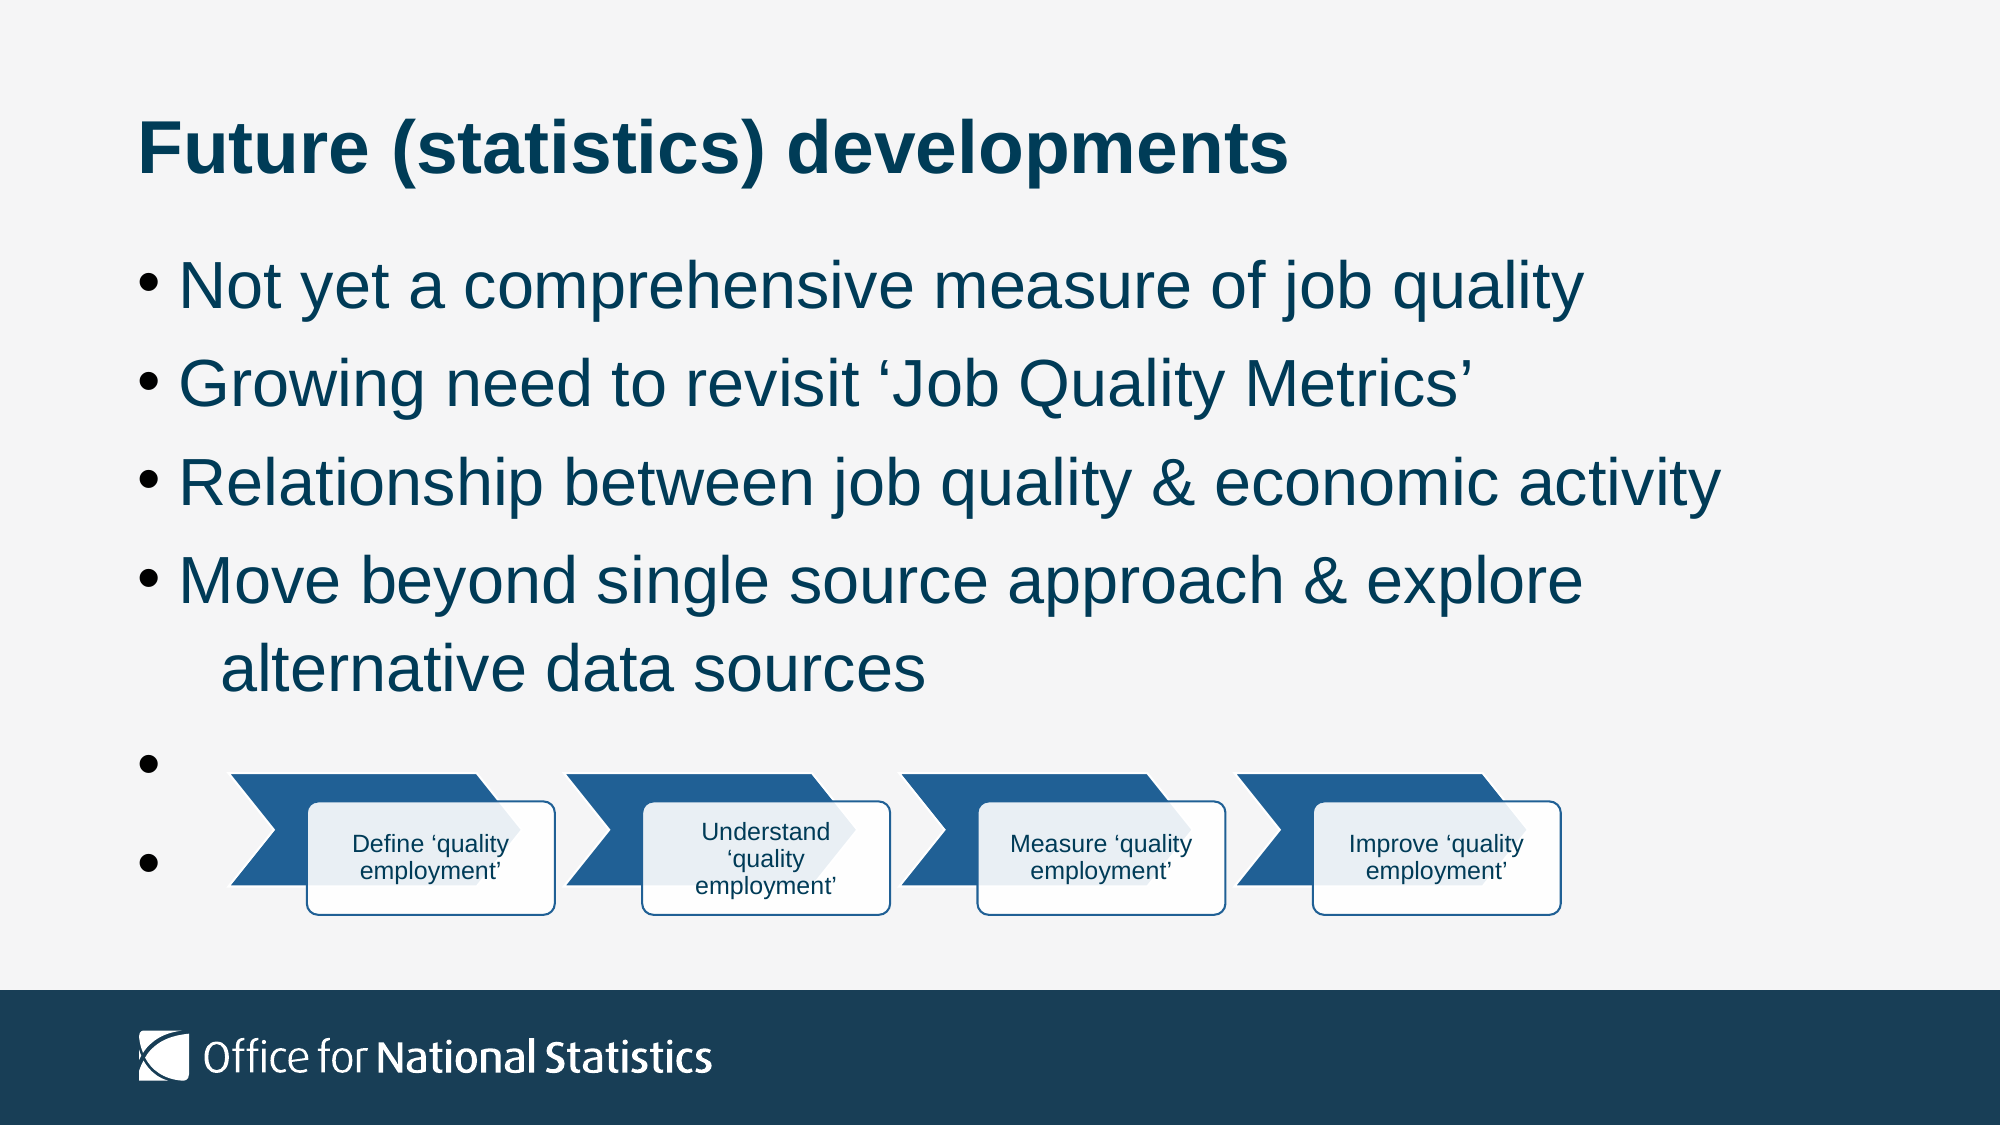

# Future (statistics) developments
Not yet a comprehensive measure of job quality
Growing need to revisit ‘Job Quality Metrics’
Relationship between job quality & economic activity
Move beyond single source approach & explore alternative data sources
Define ‘quality employment’
Understand ‘quality employment’
Measure ‘quality employment’
Improve ‘quality employment’